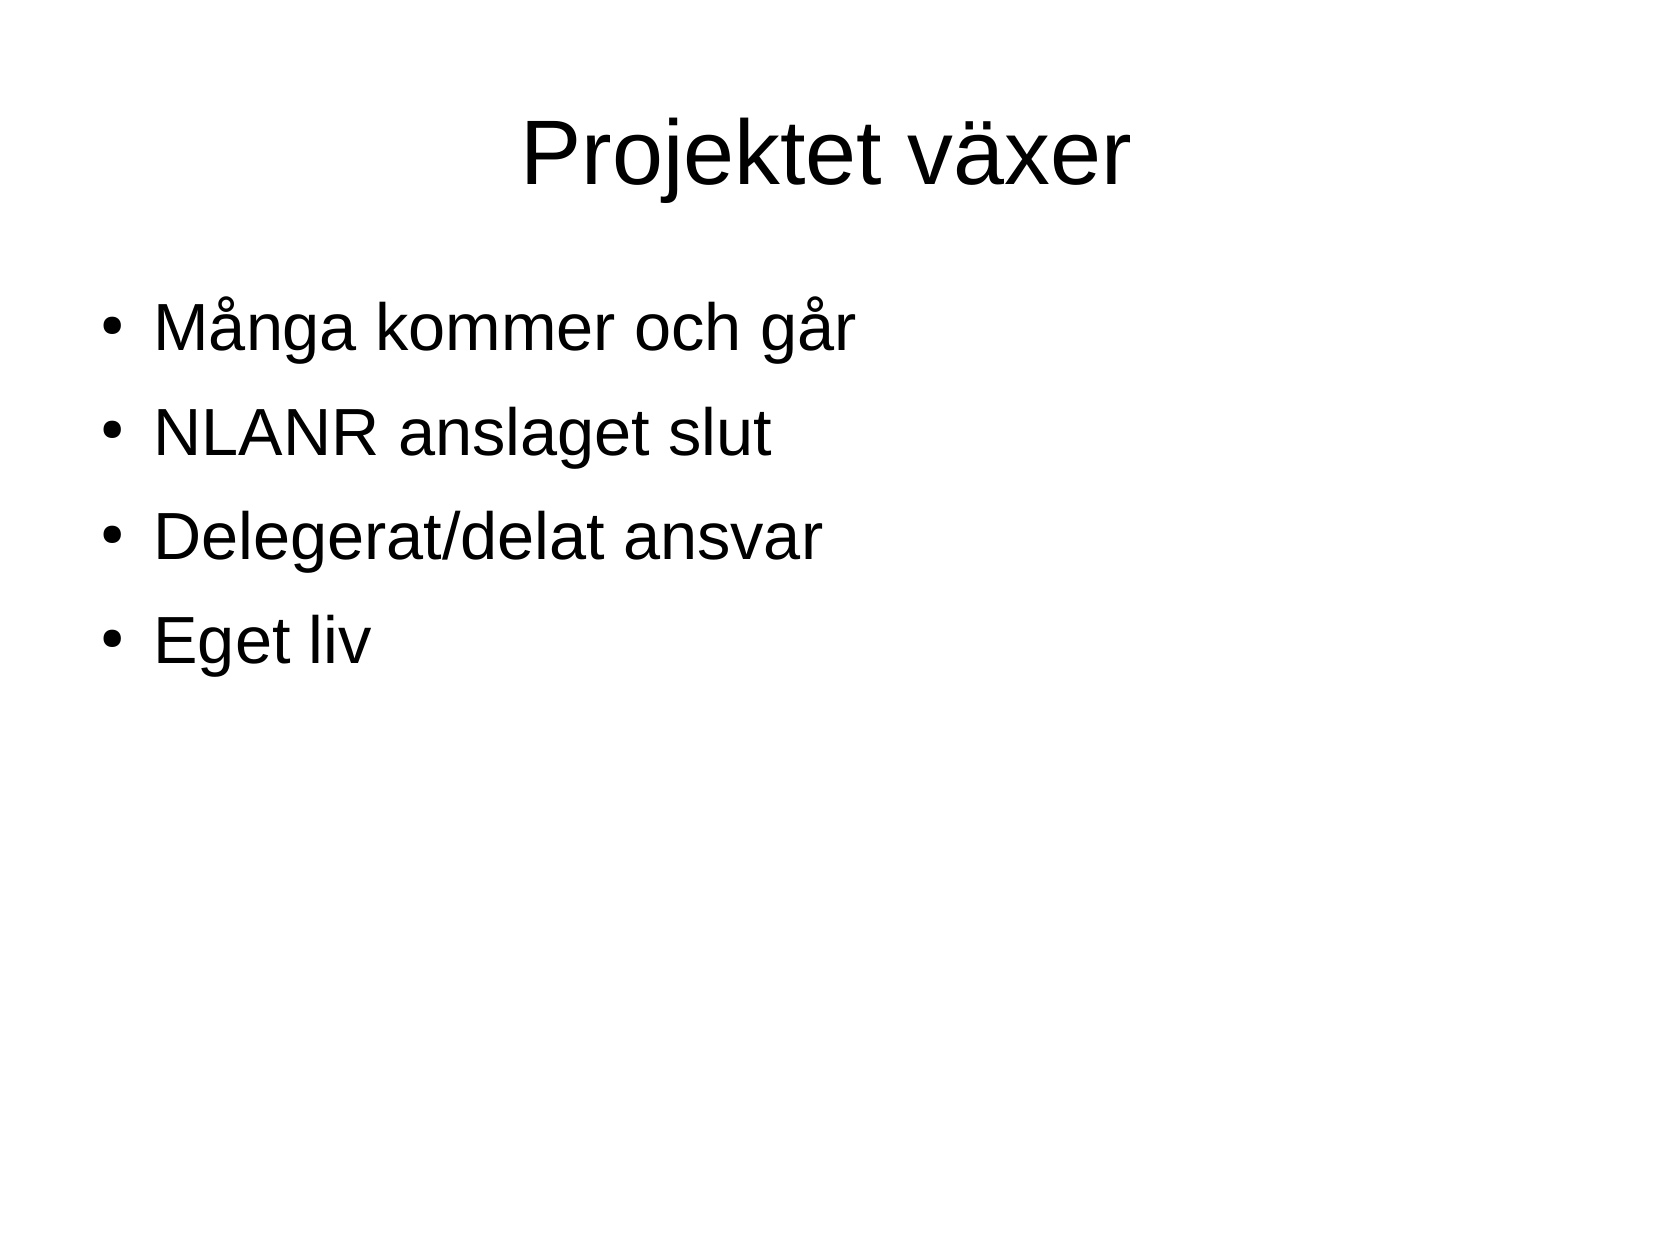

# Projektet växer
Många kommer och går
NLANR anslaget slut
Delegerat/delat ansvar
Eget liv